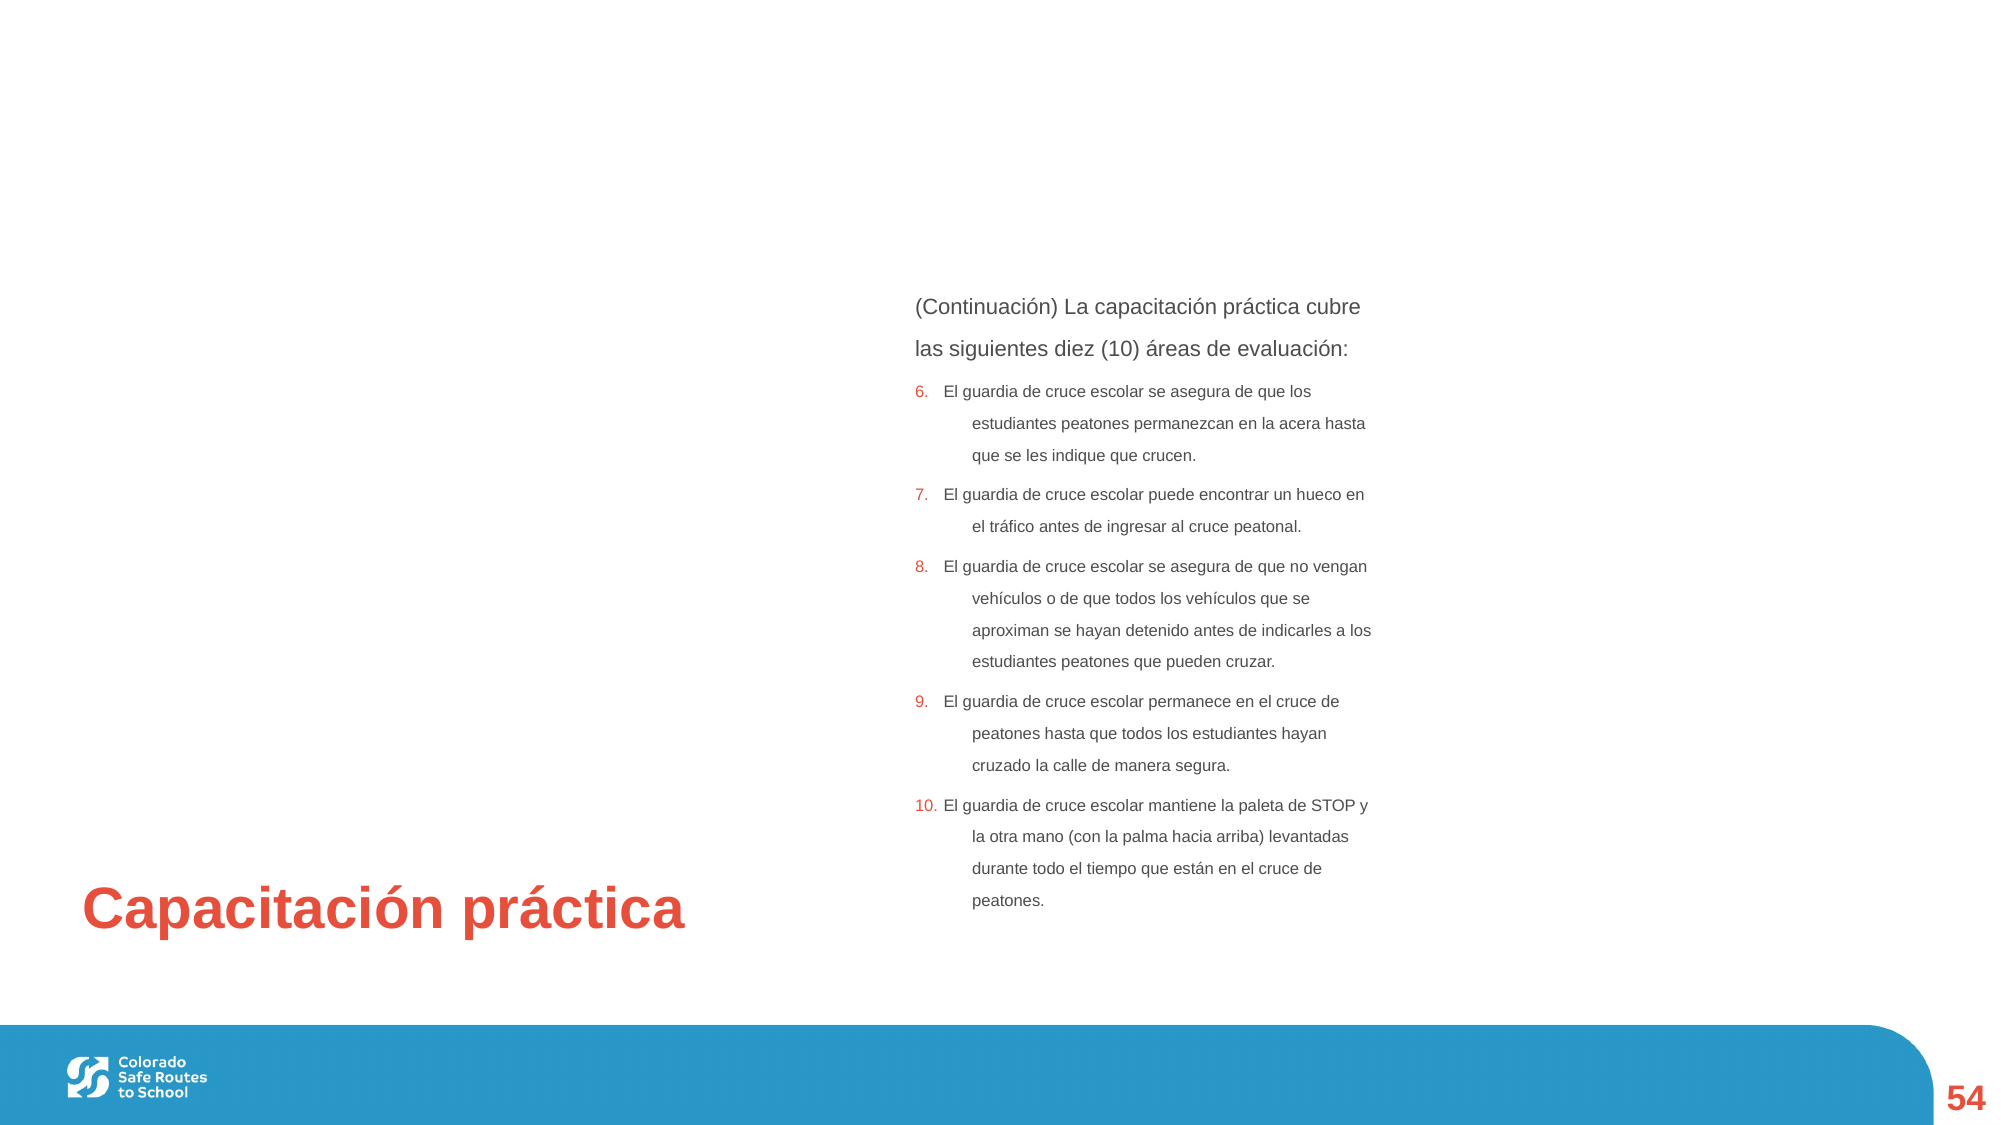

# Capacitación práctica
(Continuación) La capacitación práctica cubre las siguientes diez (10) áreas de evaluación:
El guardia de cruce escolar se asegura de que los estudiantes peatones permanezcan en la acera hasta que se les indique que crucen.
El guardia de cruce escolar puede encontrar un hueco en el tráfico antes de ingresar al cruce peatonal.
El guardia de cruce escolar se asegura de que no vengan vehículos o de que todos los vehículos que se aproximan se hayan detenido antes de indicarles a los estudiantes peatones que pueden cruzar.
El guardia de cruce escolar permanece en el cruce de peatones hasta que todos los estudiantes hayan cruzado la calle de manera segura.
El guardia de cruce escolar mantiene la paleta de STOP y la otra mano (con la palma hacia arriba) levantadas durante todo el tiempo que están en el cruce de peatones.
54